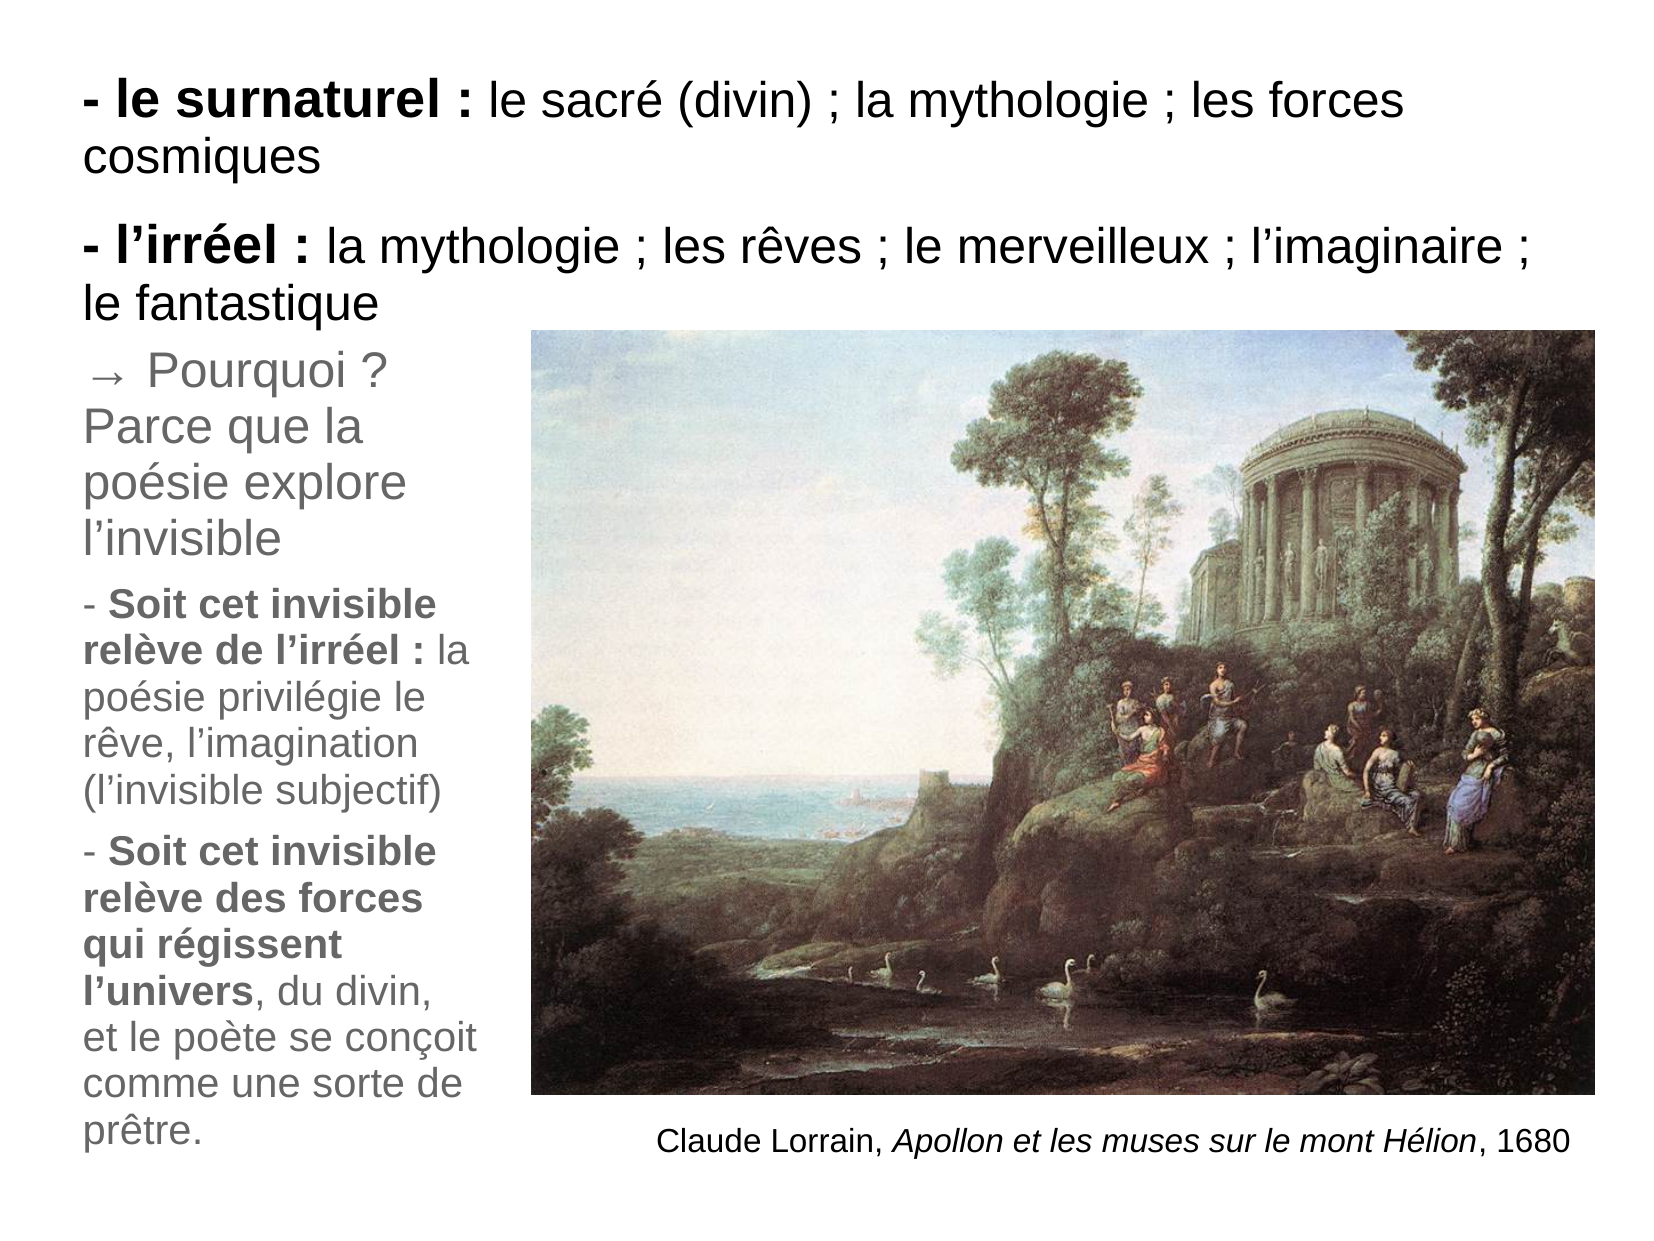

- le surnaturel : le sacré (divin) ; la mythologie ; les forces cosmiques
- l’irréel : la mythologie ; les rêves ; le merveilleux ; l’imaginaire ; le fantastique
→ Pourquoi ? Parce que la poésie explore l’invisible
- Soit cet invisible relève de l’irréel : la poésie privilégie le rêve, l’imagination (l’invisible subjectif)
- Soit cet invisible relève des forces qui régissent l’univers, du divin,
et le poète se conçoit comme une sorte de prêtre.
# Claude Lorrain, Apollon et les muses sur le mont Hélion, 1680